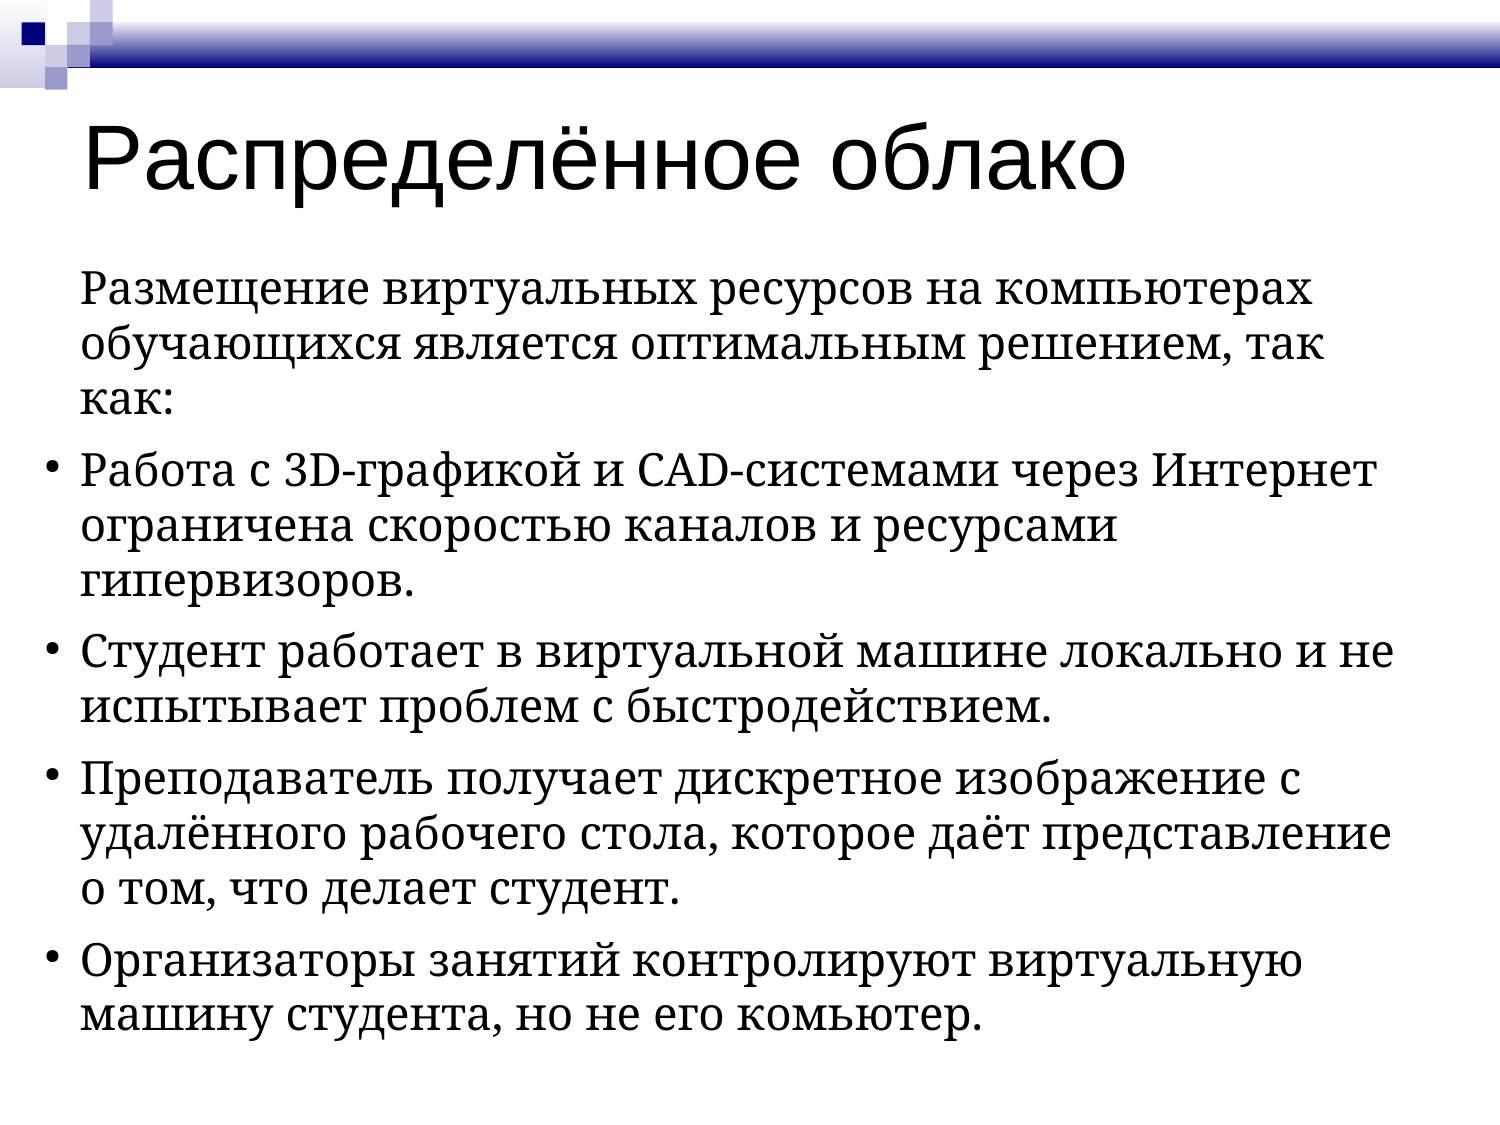

# Распределённое облако
Размещение виртуальных ресурсов на компьютерах обучающихся является оптимальным решением, так как:
Работа с 3D-графикой и CAD-системами через Интернет ограничена скоростью каналов и ресурсами гипервизоров.
Студент работает в виртуальной машине локально и не испытывает проблем с быстродействием.
Преподаватель получает дискретное изображение с удалённого рабочего стола, которое даёт представление о том, что делает студент.
Организаторы занятий контролируют виртуальную машину студента, но не его комьютер.